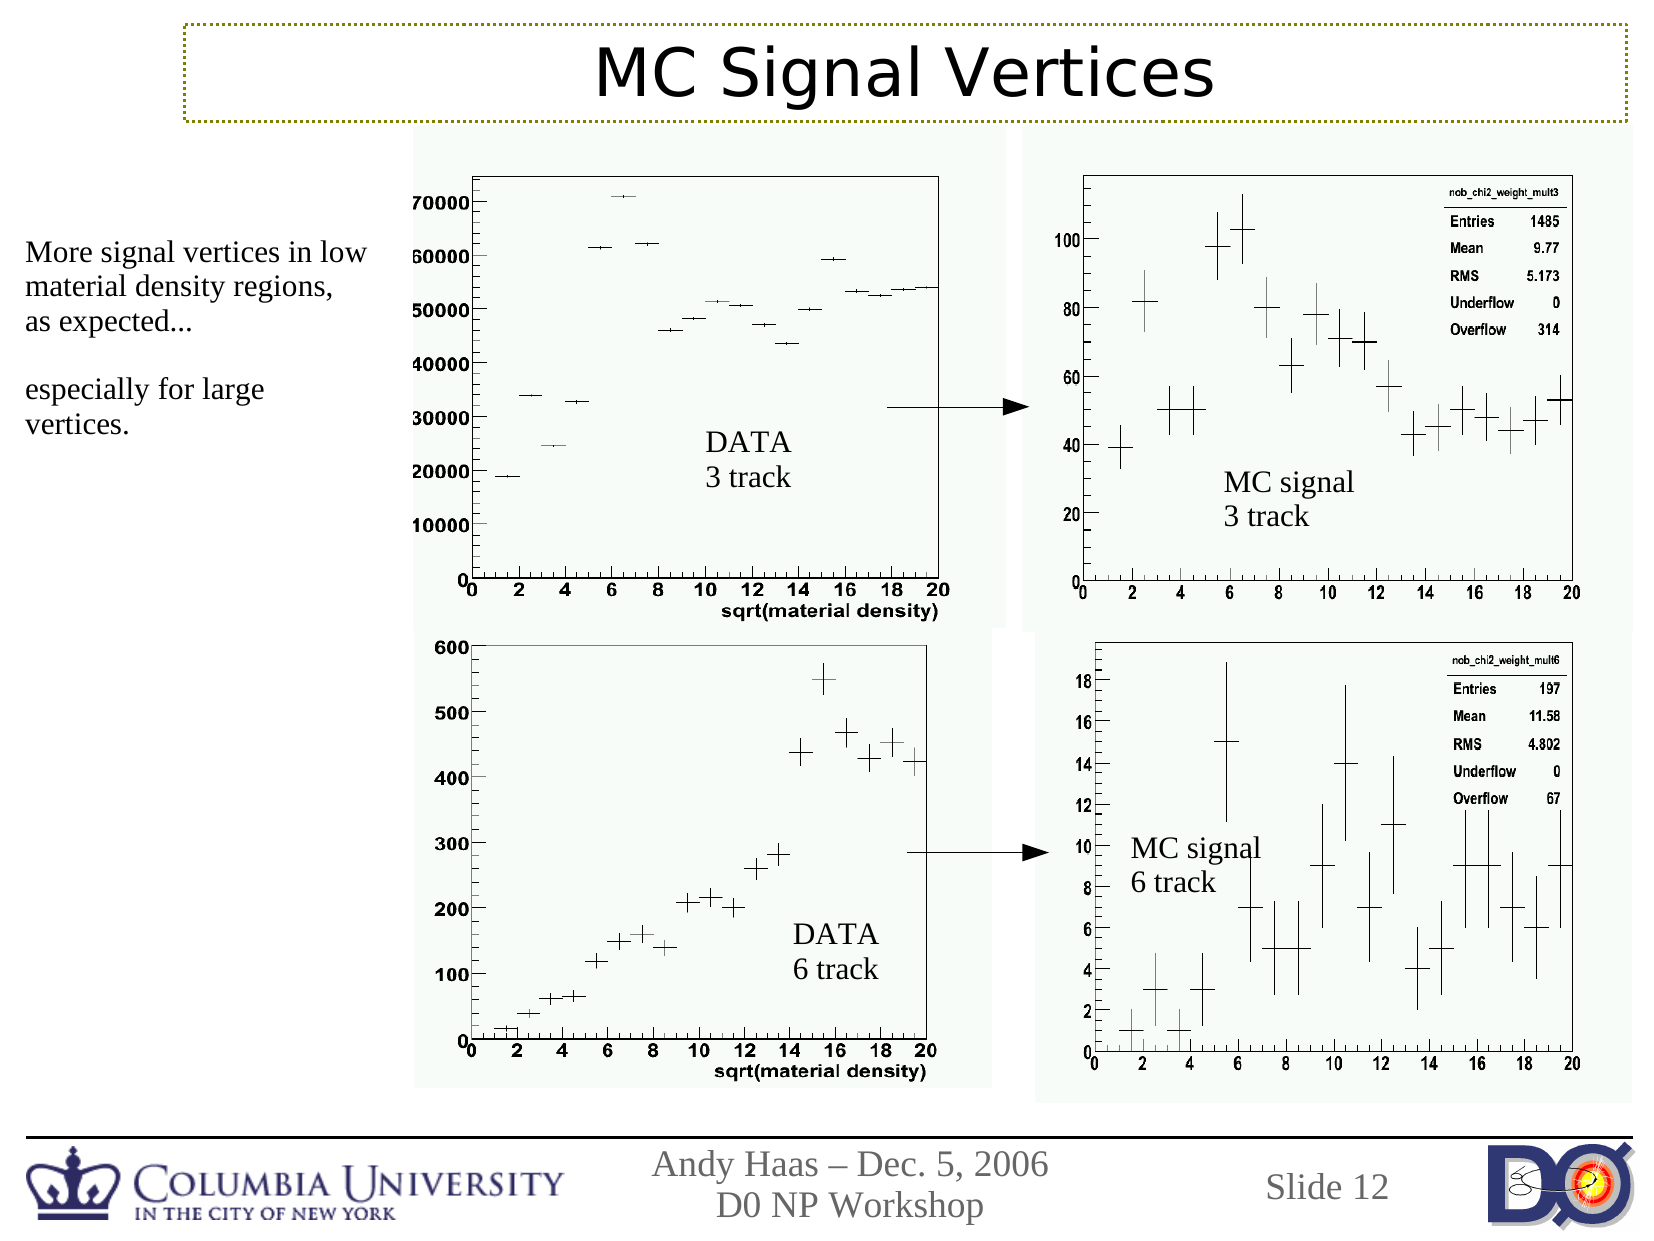

# MC Signal Vertices
More signal vertices in low
material density regions,
as expected...
especially for large vertices.
DATA
3 track
MC signal
3 track
MC signal
6 track
DATA
6 track